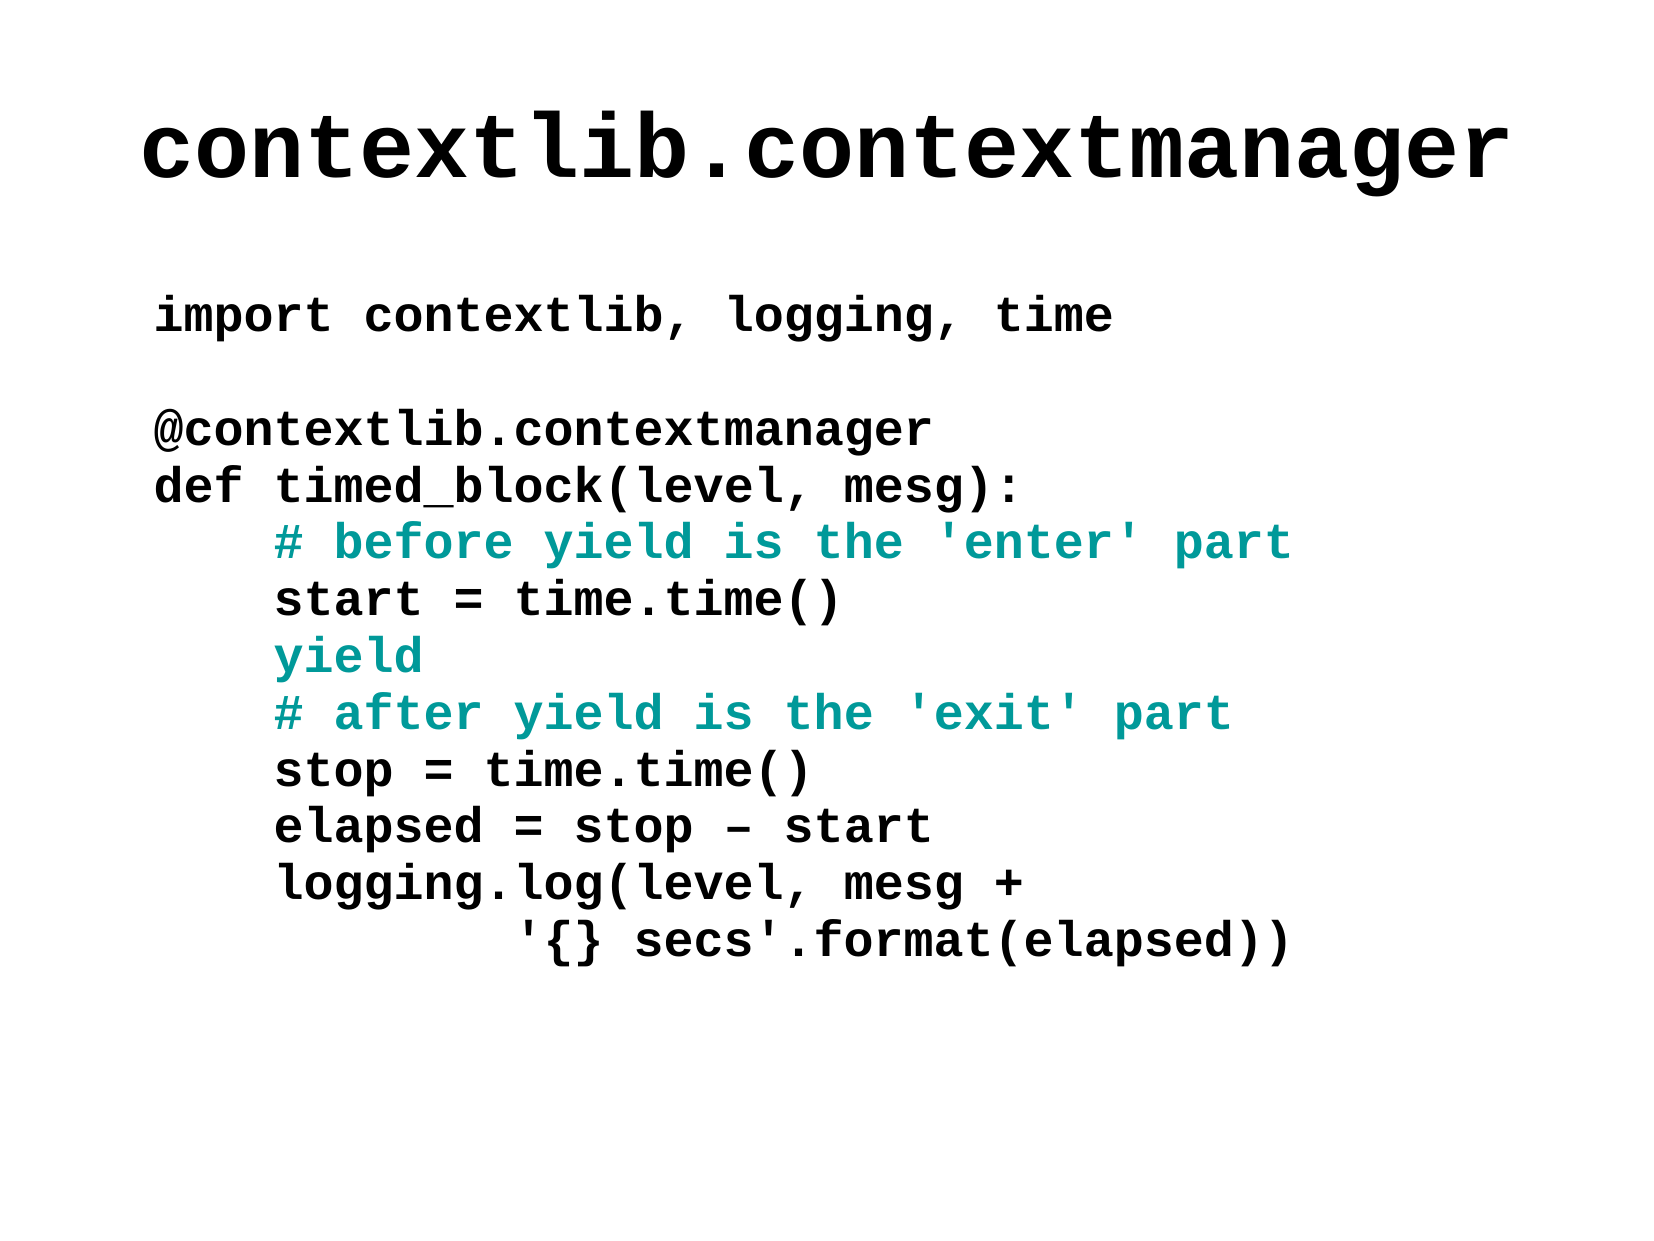

# contextlib.contextmanager
import contextlib, logging, time
@contextlib.contextmanager
def timed_block(level, mesg):
 # before yield is the 'enter' part
 start = time.time()
 yield
 # after yield is the 'exit' part
 stop = time.time()
 elapsed = stop – start
 logging.log(level, mesg +
 '{} secs'.format(elapsed))